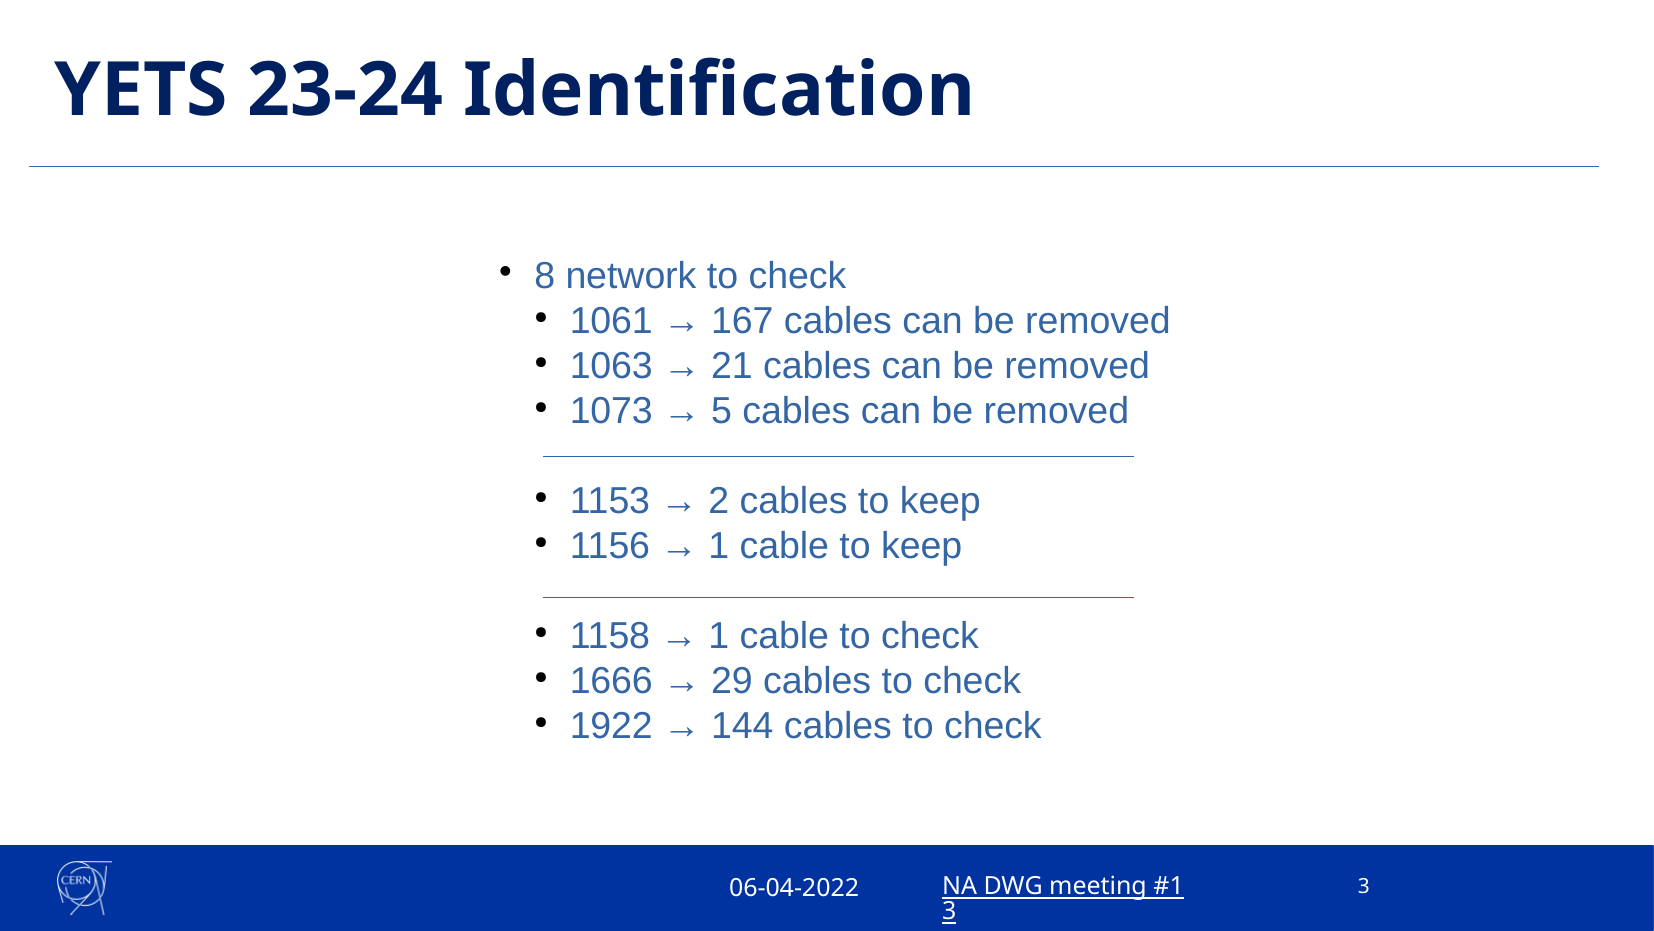

YETS 23-24 Identification
8 network to check
1061 → 167 cables can be removed
1063 → 21 cables can be removed
1073 → 5 cables can be removed
1153 → 2 cables to keep
1156 → 1 cable to keep
1158 → 1 cable to check
1666 → 29 cables to check
1922 → 144 cables to check
06-04-2022
NA DWG meeting #13